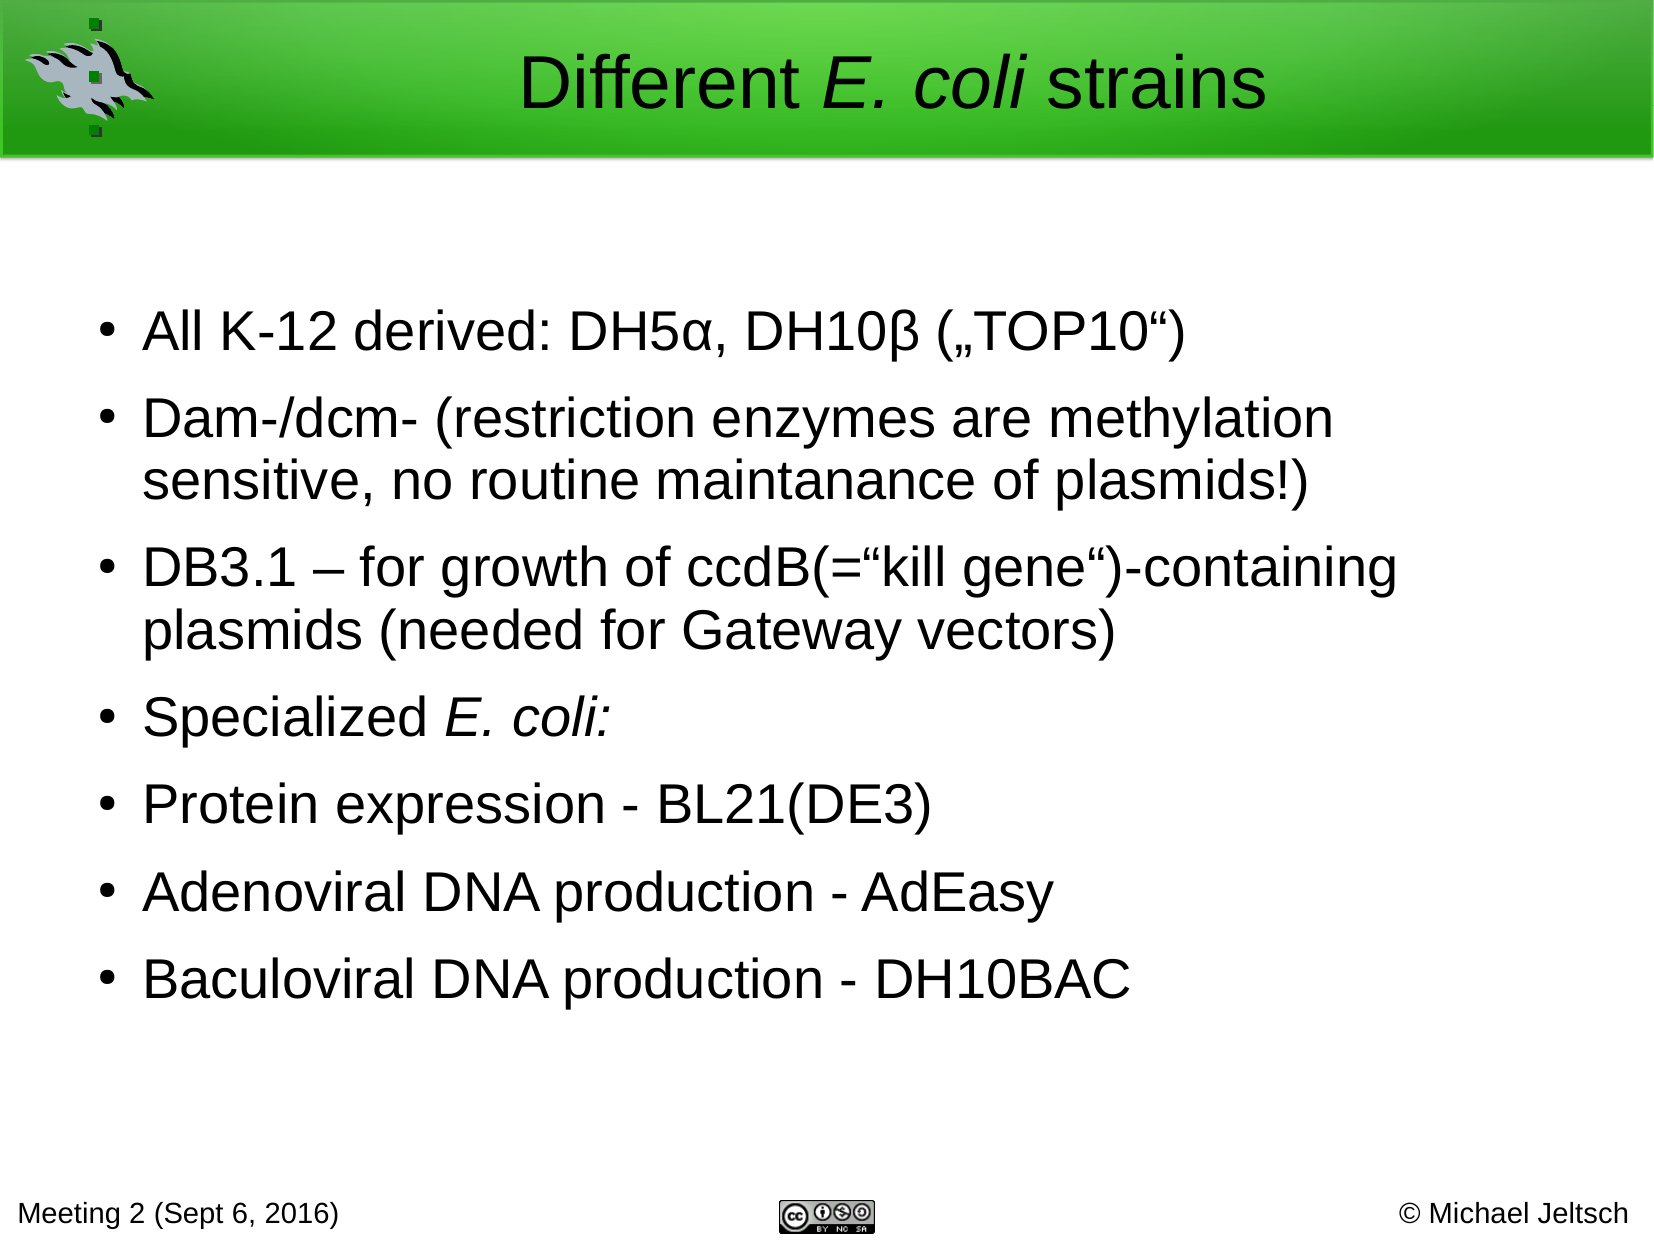

# Different E. coli strains
All K-12 derived: DH5α, DH10β („TOP10“)
Dam-/dcm- (restriction enzymes are methylation sensitive, no routine maintanance of plasmids!)
DB3.1 – for growth of ccdB(=“kill gene“)-containing plasmids (needed for Gateway vectors)
Specialized E. coli:
Protein expression - BL21(DE3)
Adenoviral DNA production - AdEasy
Baculoviral DNA production - DH10BAC